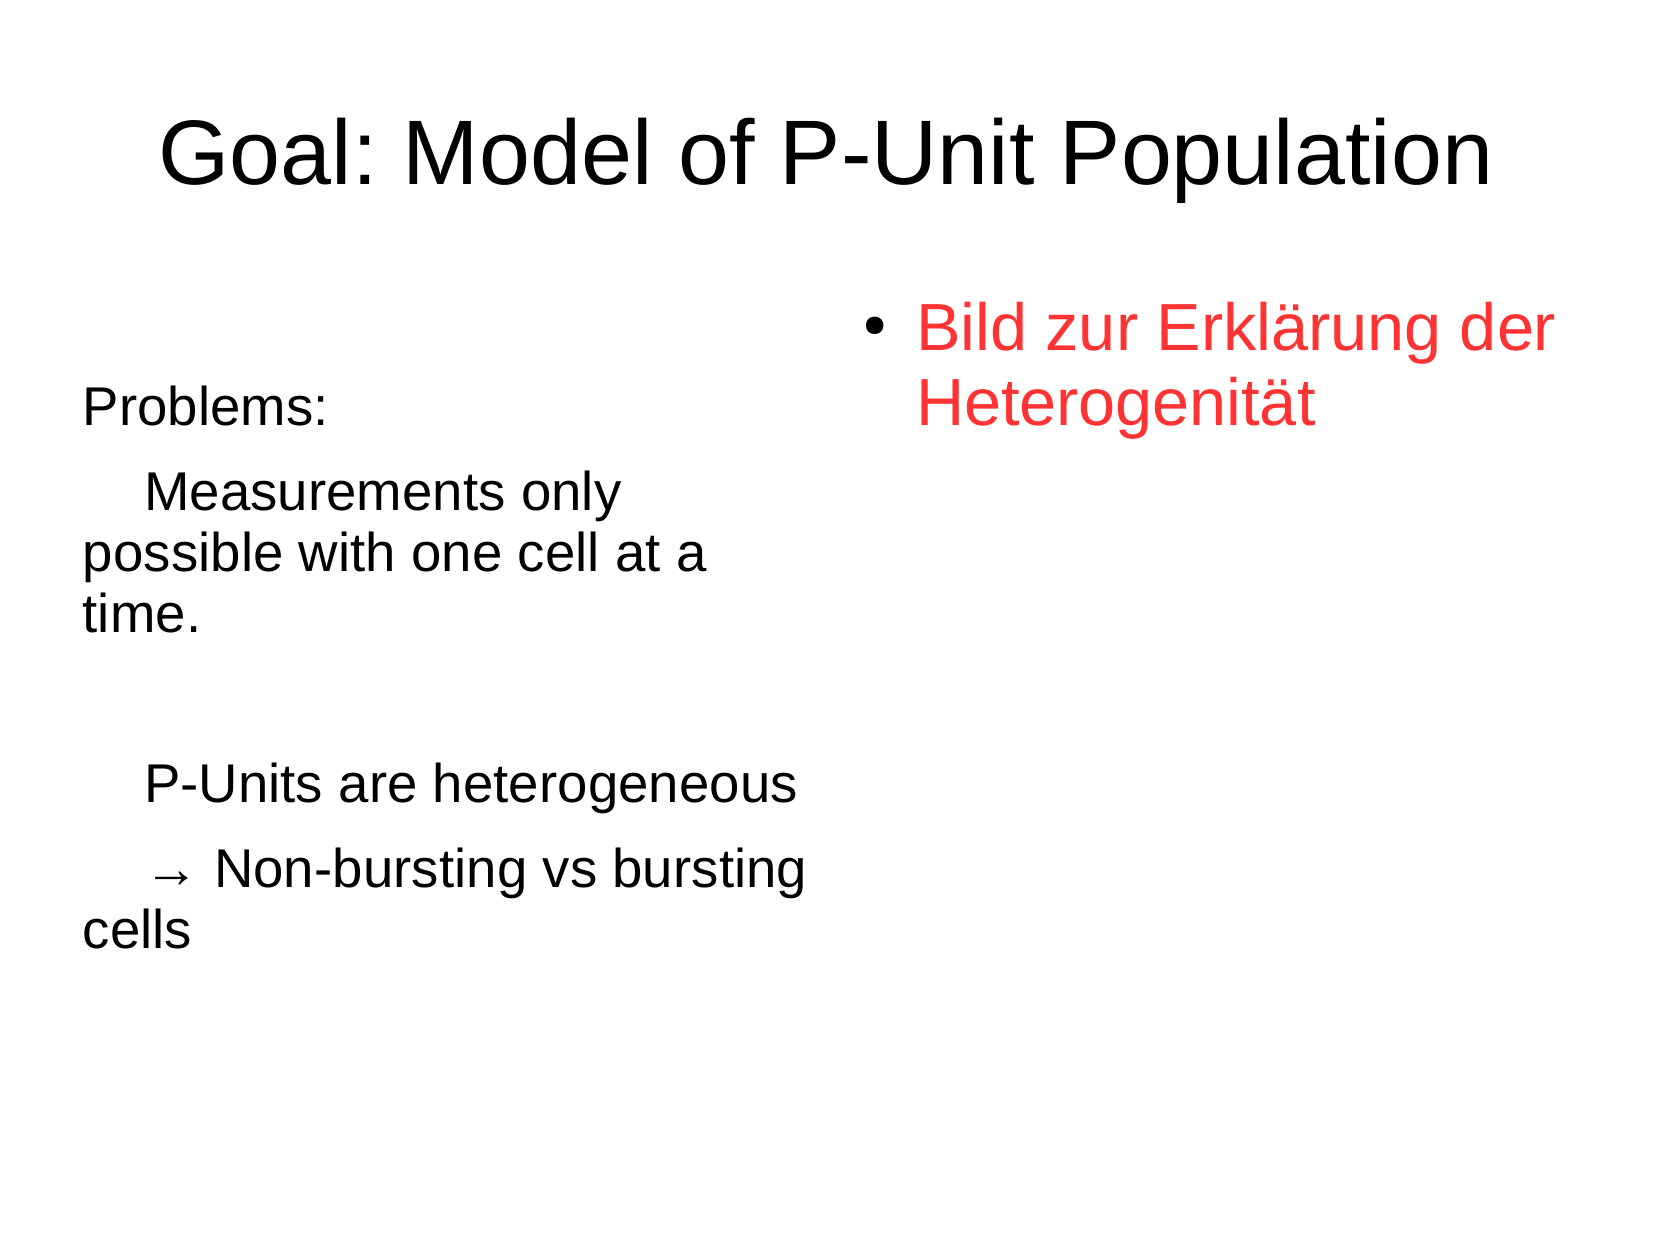

# Goal: Model of P-Unit Population
Problems:
	Measurements only possible with one cell at a time.
	P-Units are heterogeneous
	→ Non-bursting vs bursting cells
Bild zur Erklärung der Heterogenität